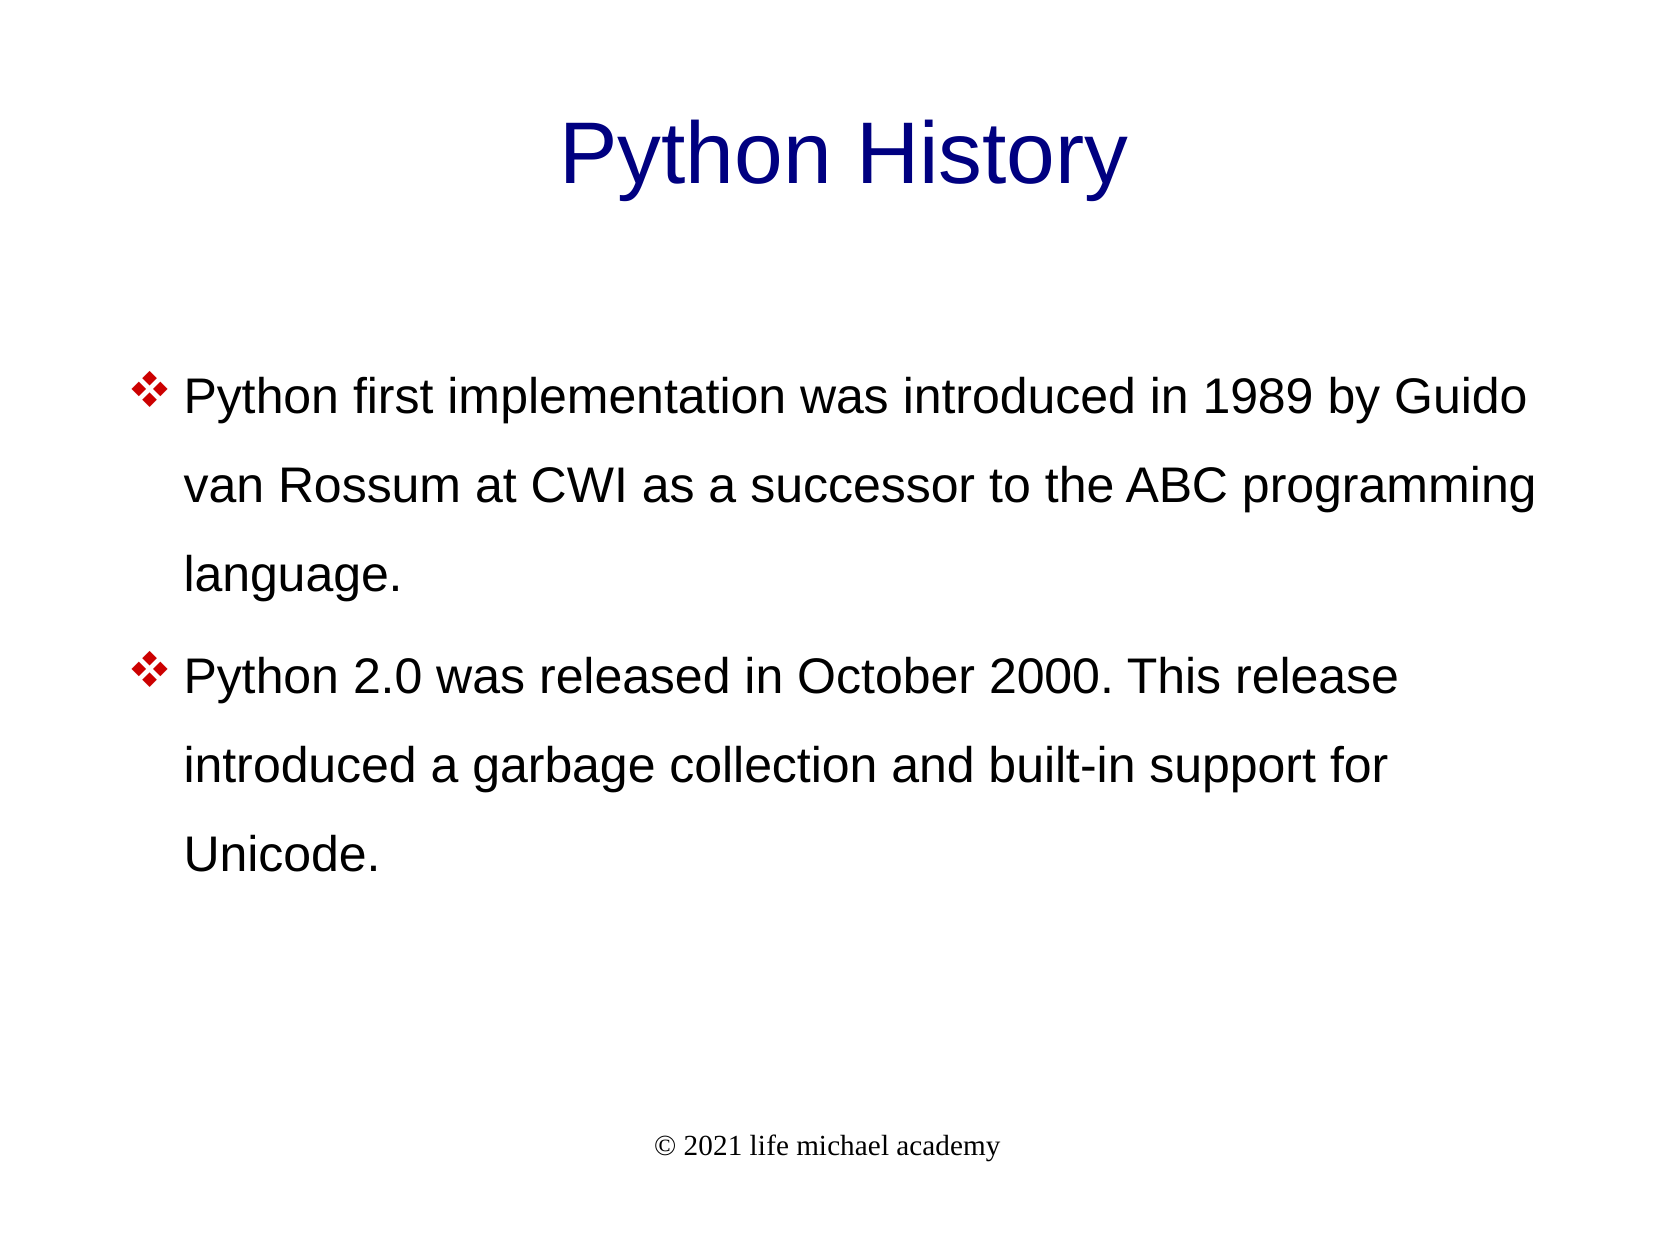

# Python History
Python first implementation was introduced in 1989 by Guido van Rossum at CWI as a successor to the ABC programming language.
Python 2.0 was released in October 2000. This release introduced a garbage collection and built-in support for Unicode.
© 2021 life michael academy